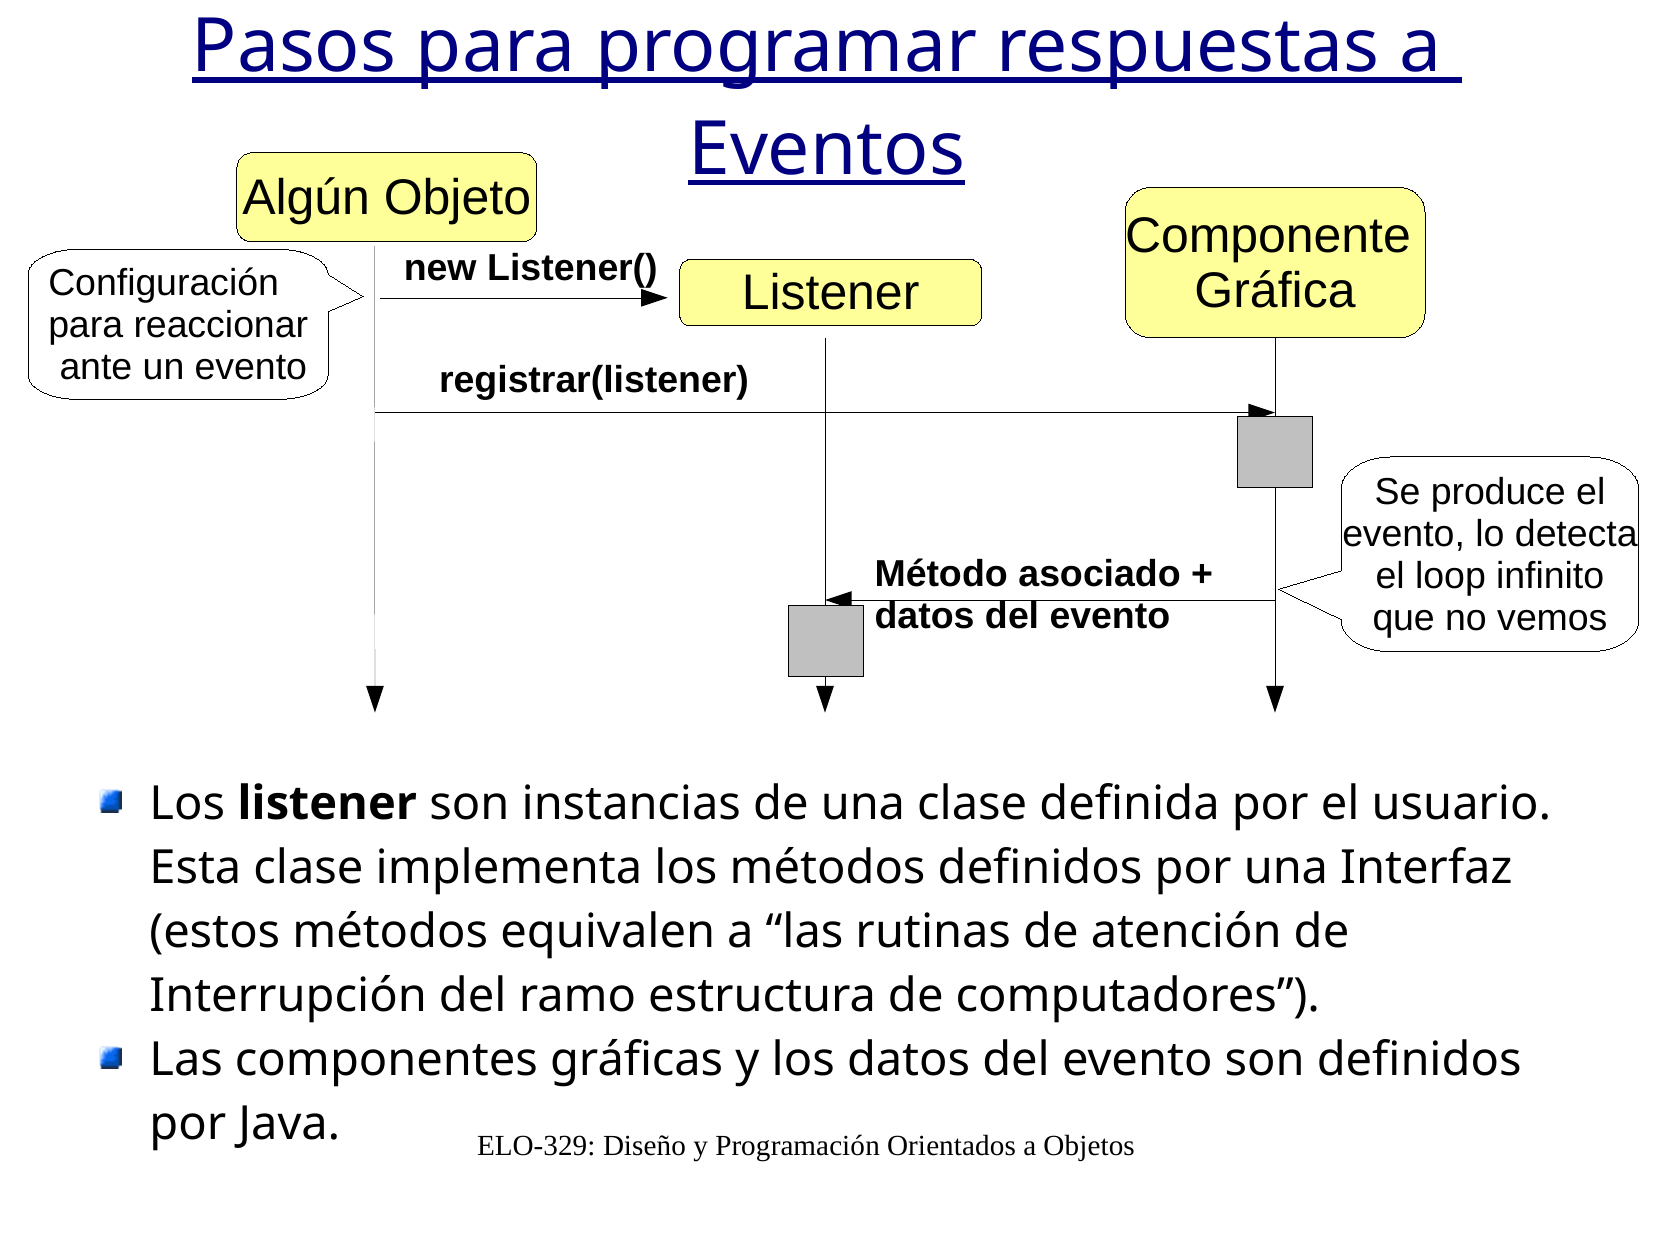

# Pasos para programar respuestas a Eventos
Algún Objeto
Componente
Gráfica
new Listener()
Configuración
para reaccionar
 ante un evento
Listener
registrar(listener)
Se produce el
evento, lo detecta
 el loop infinito
que no vemos
Método asociado +
datos del evento
Los listener son instancias de una clase definida por el usuario. Esta clase implementa los métodos definidos por una Interfaz (estos métodos equivalen a “las rutinas de atención de Interrupción del ramo estructura de computadores”).
Las componentes gráficas y los datos del evento son definidos por Java.